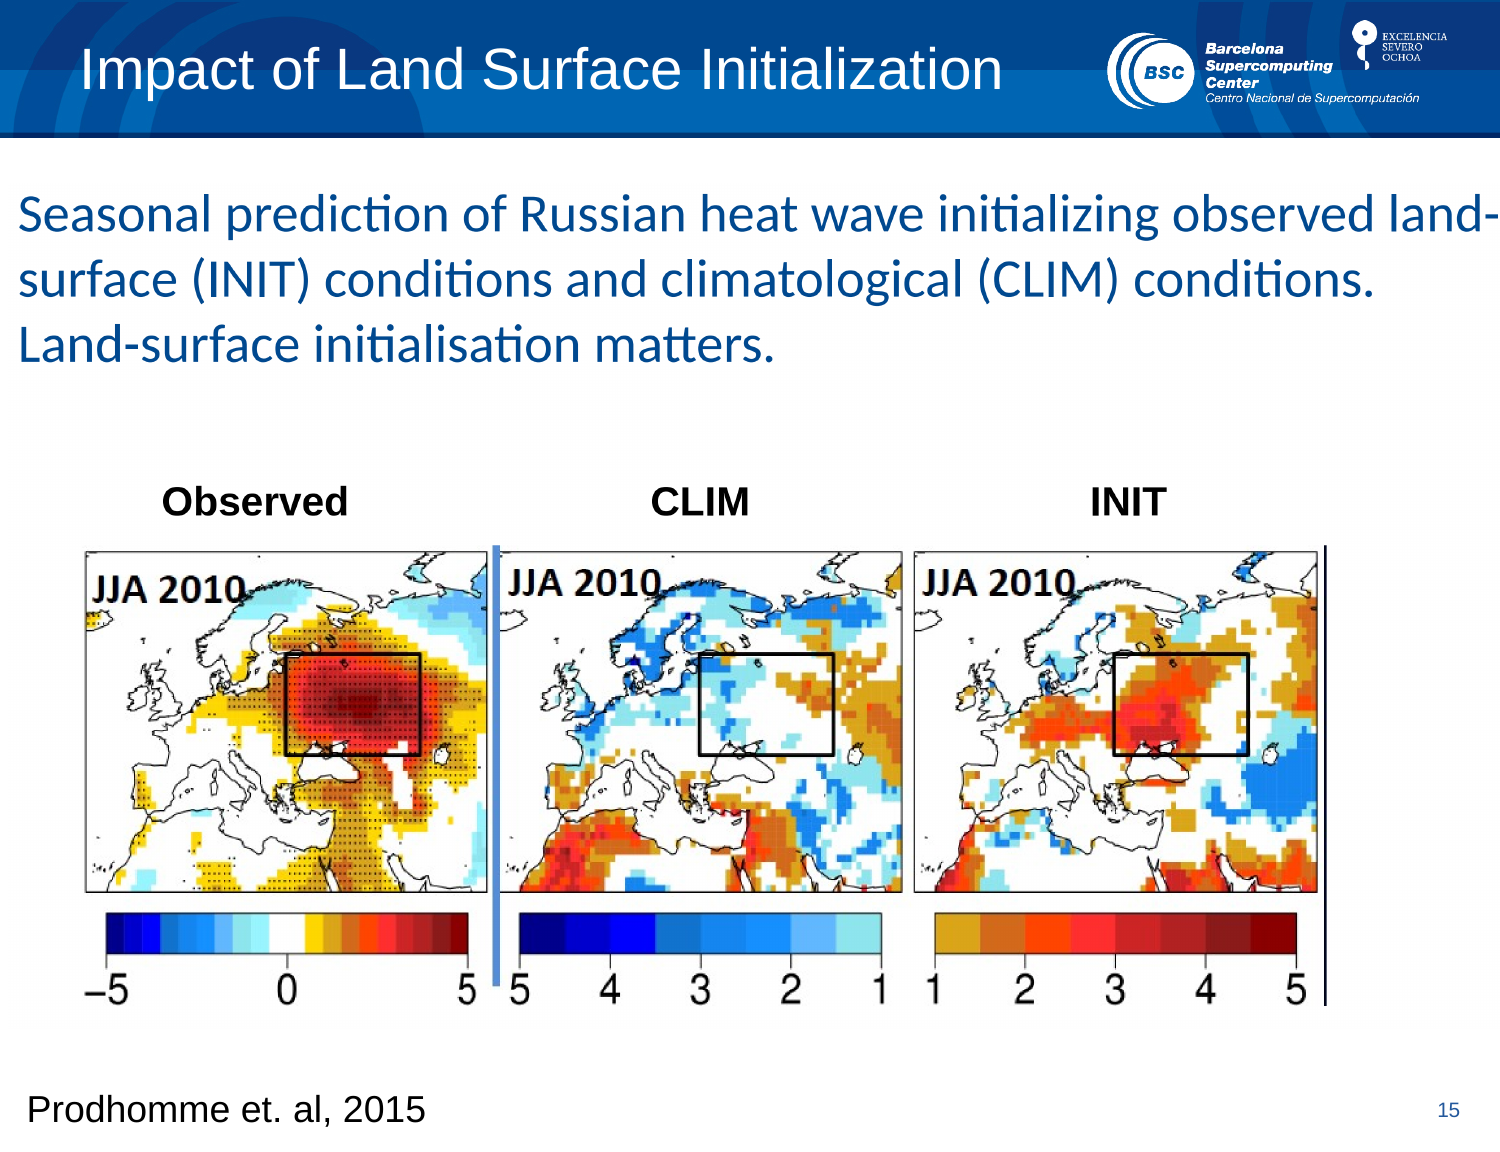

# Impact of Land Surface Initialization
Prodhomme et. al, 2015